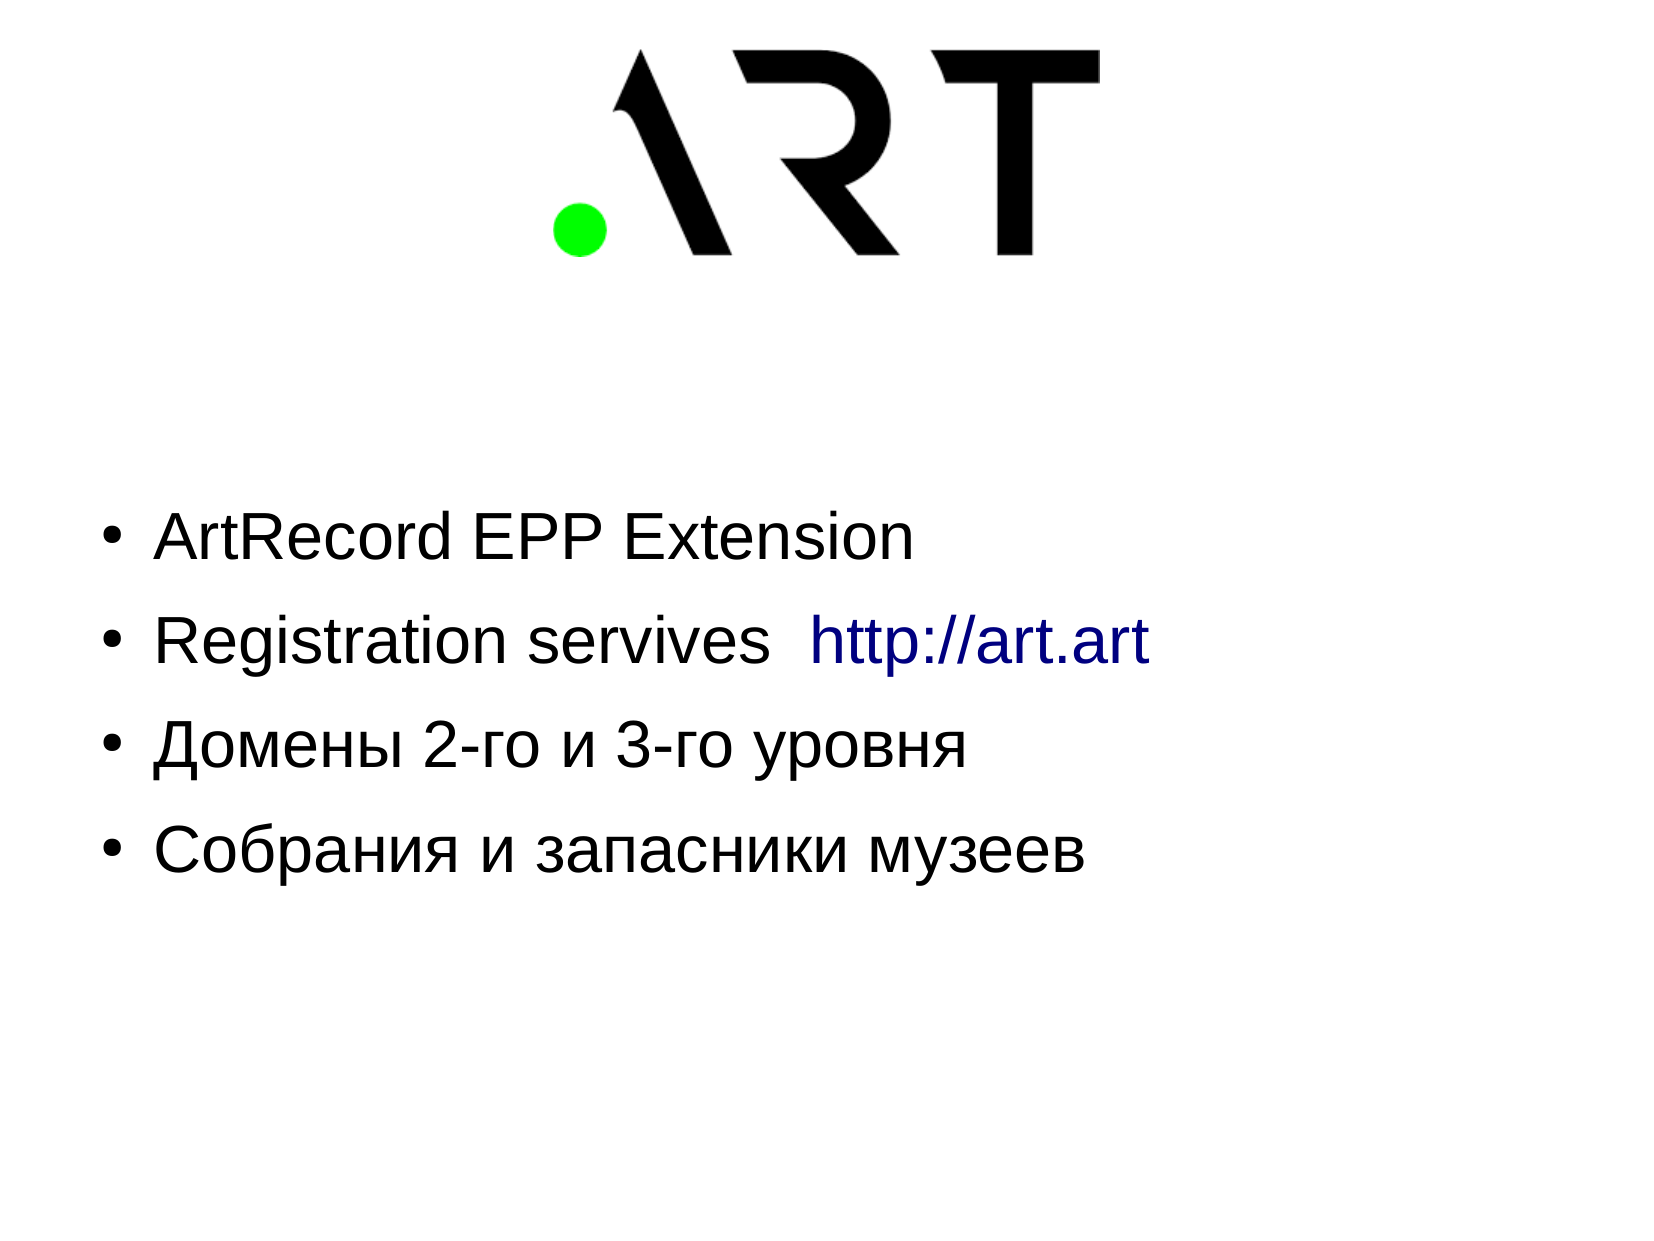

# ArtRecord EPP Extension
Registration servives http://art.art
Домены 2-го и 3-го уровня
Собрания и запасники музеев